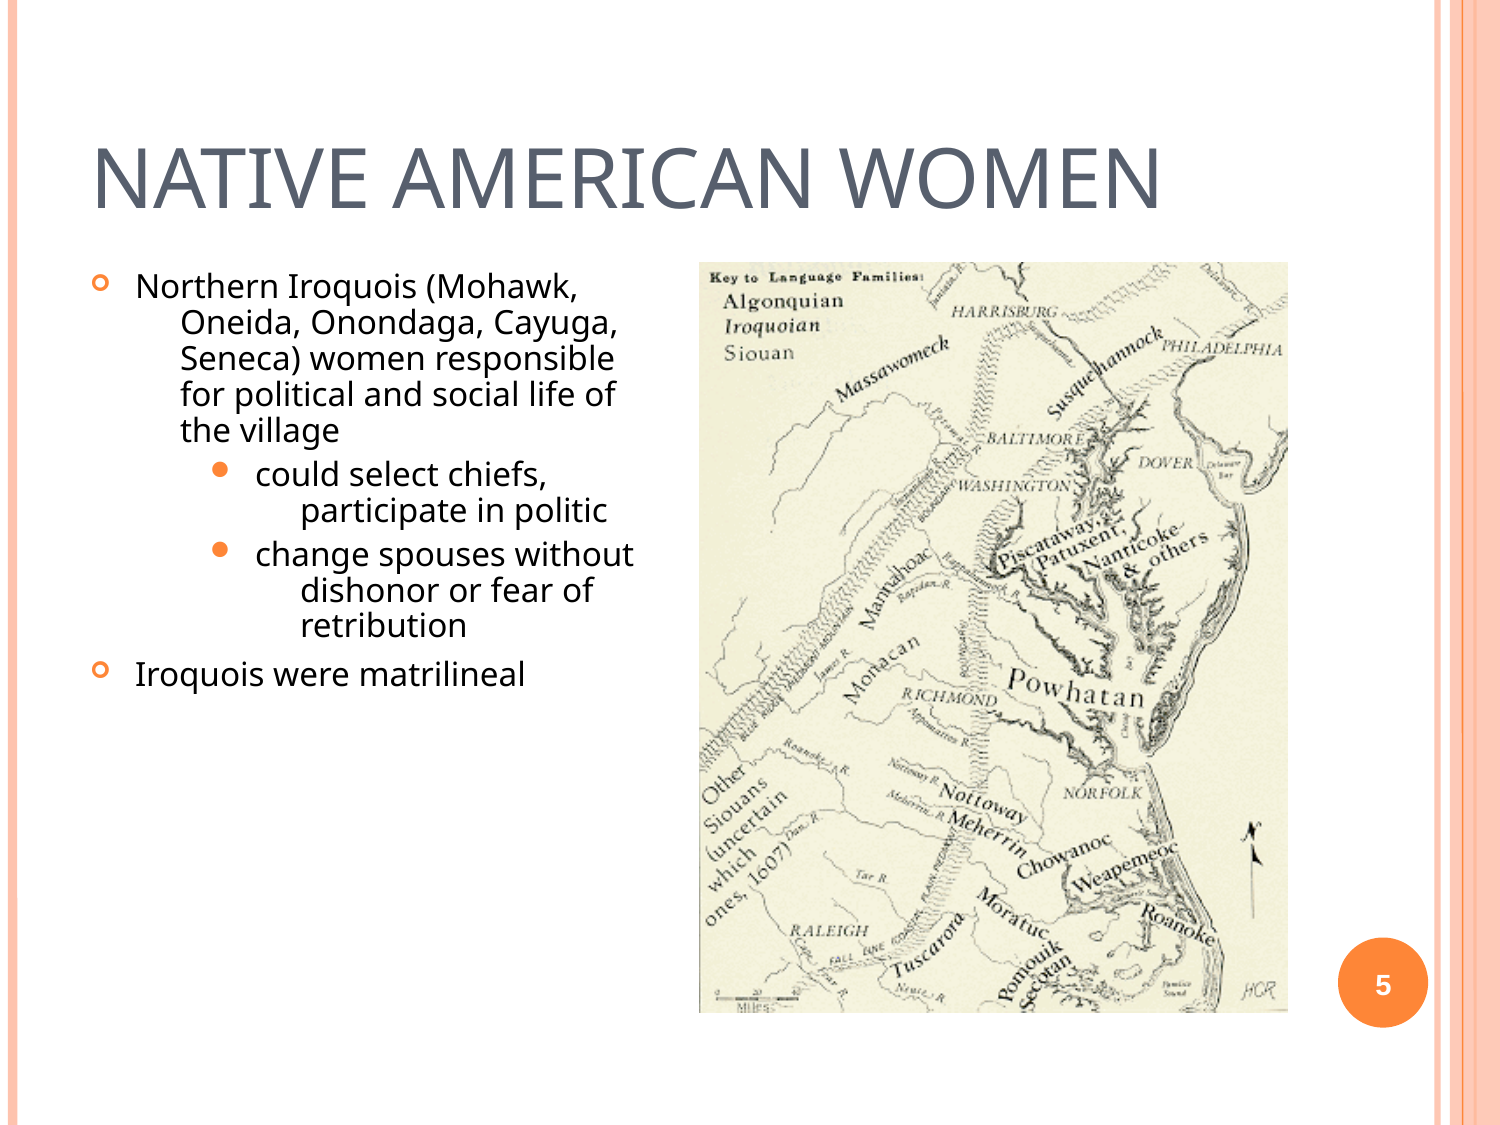

# Native American Women
Northern Iroquois (Mohawk, Oneida, Onondaga, Cayuga, Seneca) women responsible for political and social life of the village
could select chiefs, participate in politic
change spouses without dishonor or fear of retribution
Iroquois were matrilineal